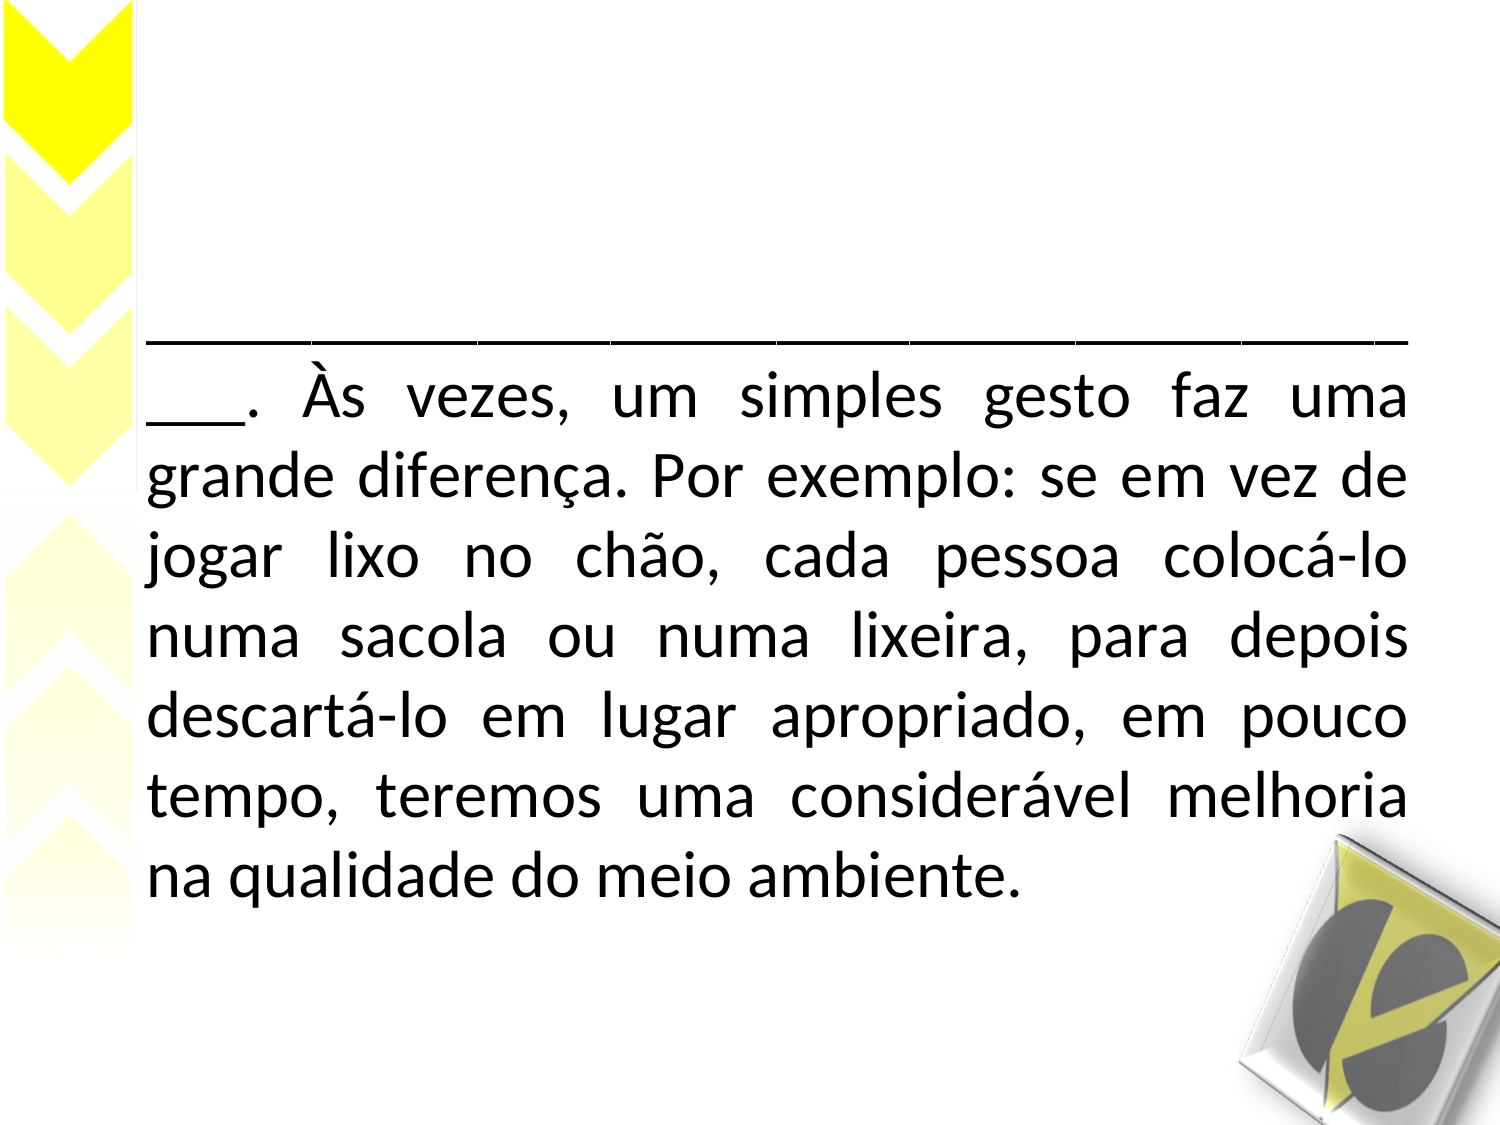

#
_________________________________________. Às vezes, um simples gesto faz uma grande diferença. Por exemplo: se em vez de jogar lixo no chão, cada pessoa colocá-lo numa sacola ou numa lixeira, para depois descartá-lo em lugar apropriado, em pouco tempo, teremos uma considerável melhoria na qualidade do meio ambiente.